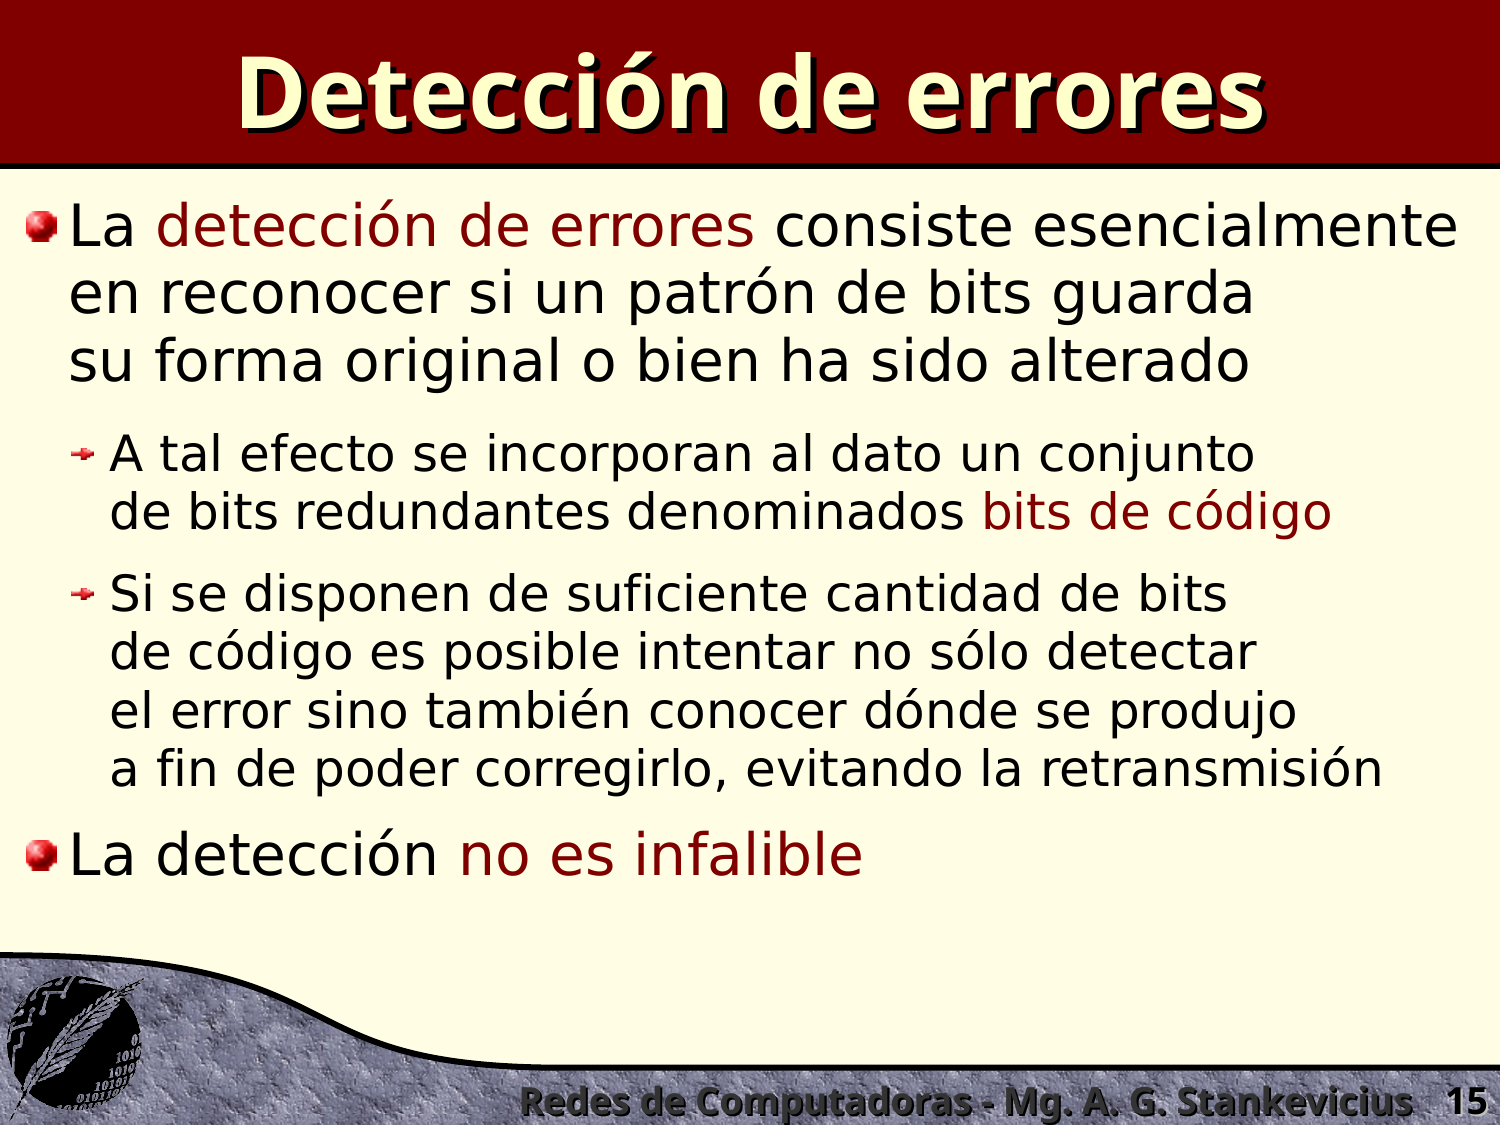

# Detección de errores
La detección de errores consiste esencialmente en reconocer si un patrón de bits guarda
su forma original o bien ha sido alterado
A tal efecto se incorporan al dato un conjunto
de bits redundantes denominados bits de código
Si se disponen de suficiente cantidad de bits
de código es posible intentar no sólo detectar
el error sino también conocer dónde se produjo
a fin de poder corregirlo, evitando la retransmisión
La detección no es infalible
15